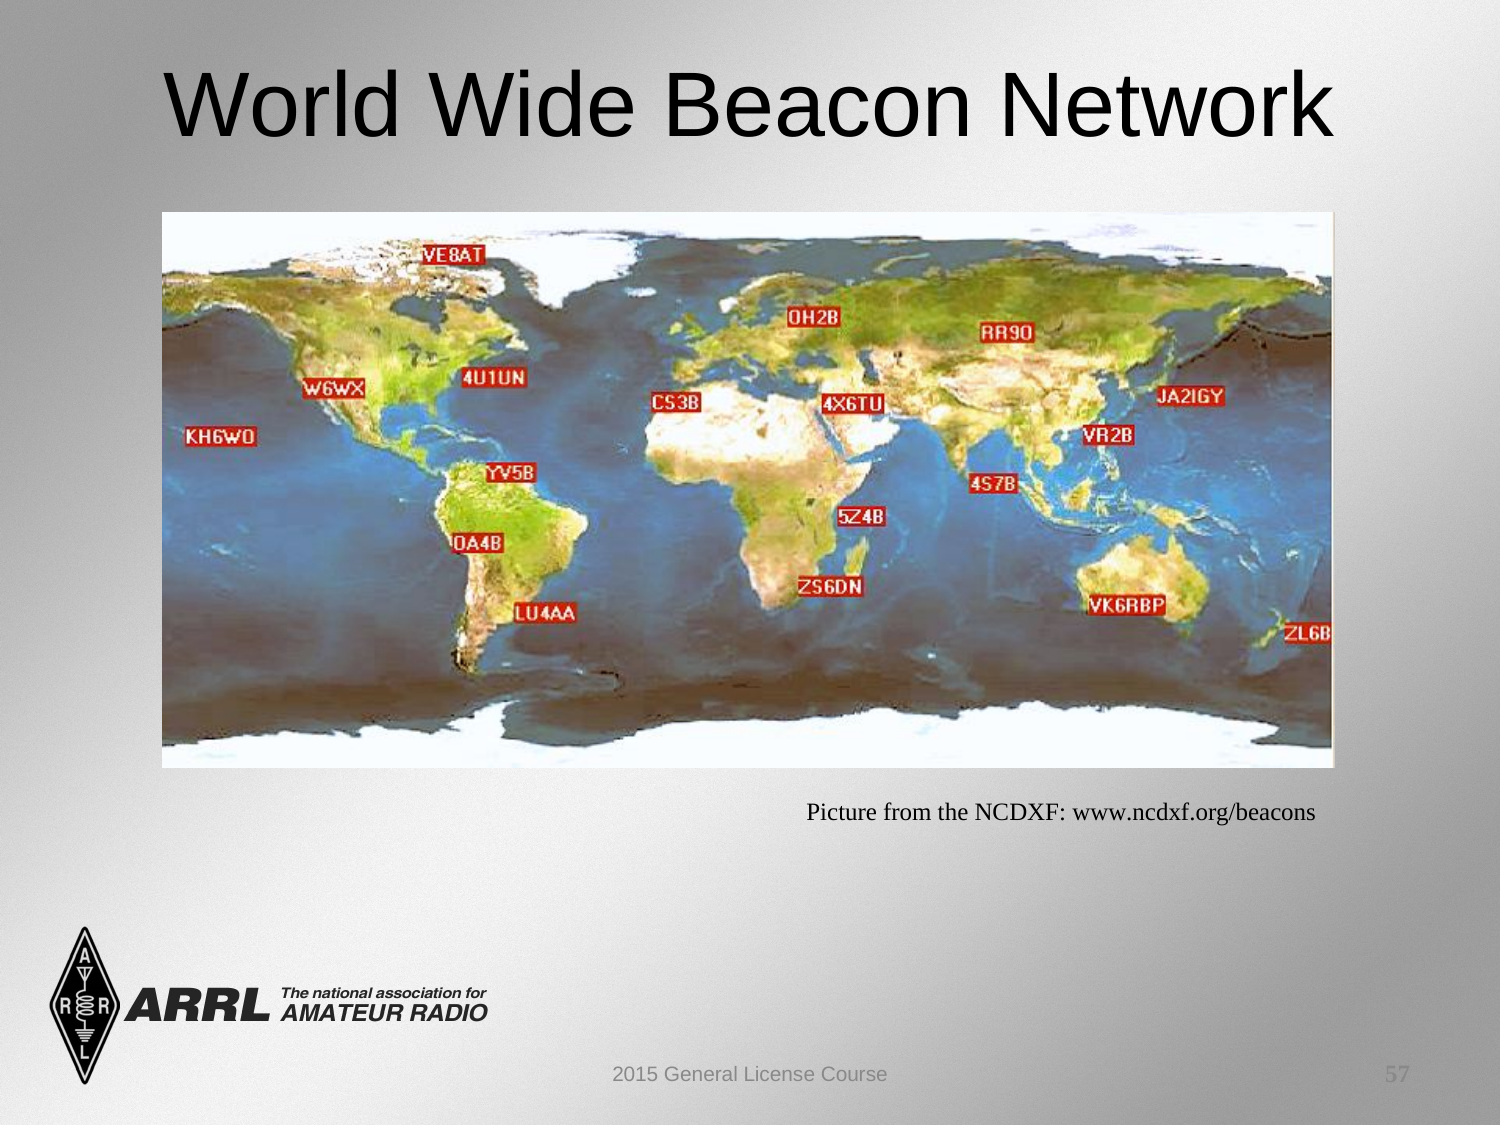

World Wide Beacon Network
Picture from the NCDXF: www.ncdxf.org/beacons
2015 General License Course